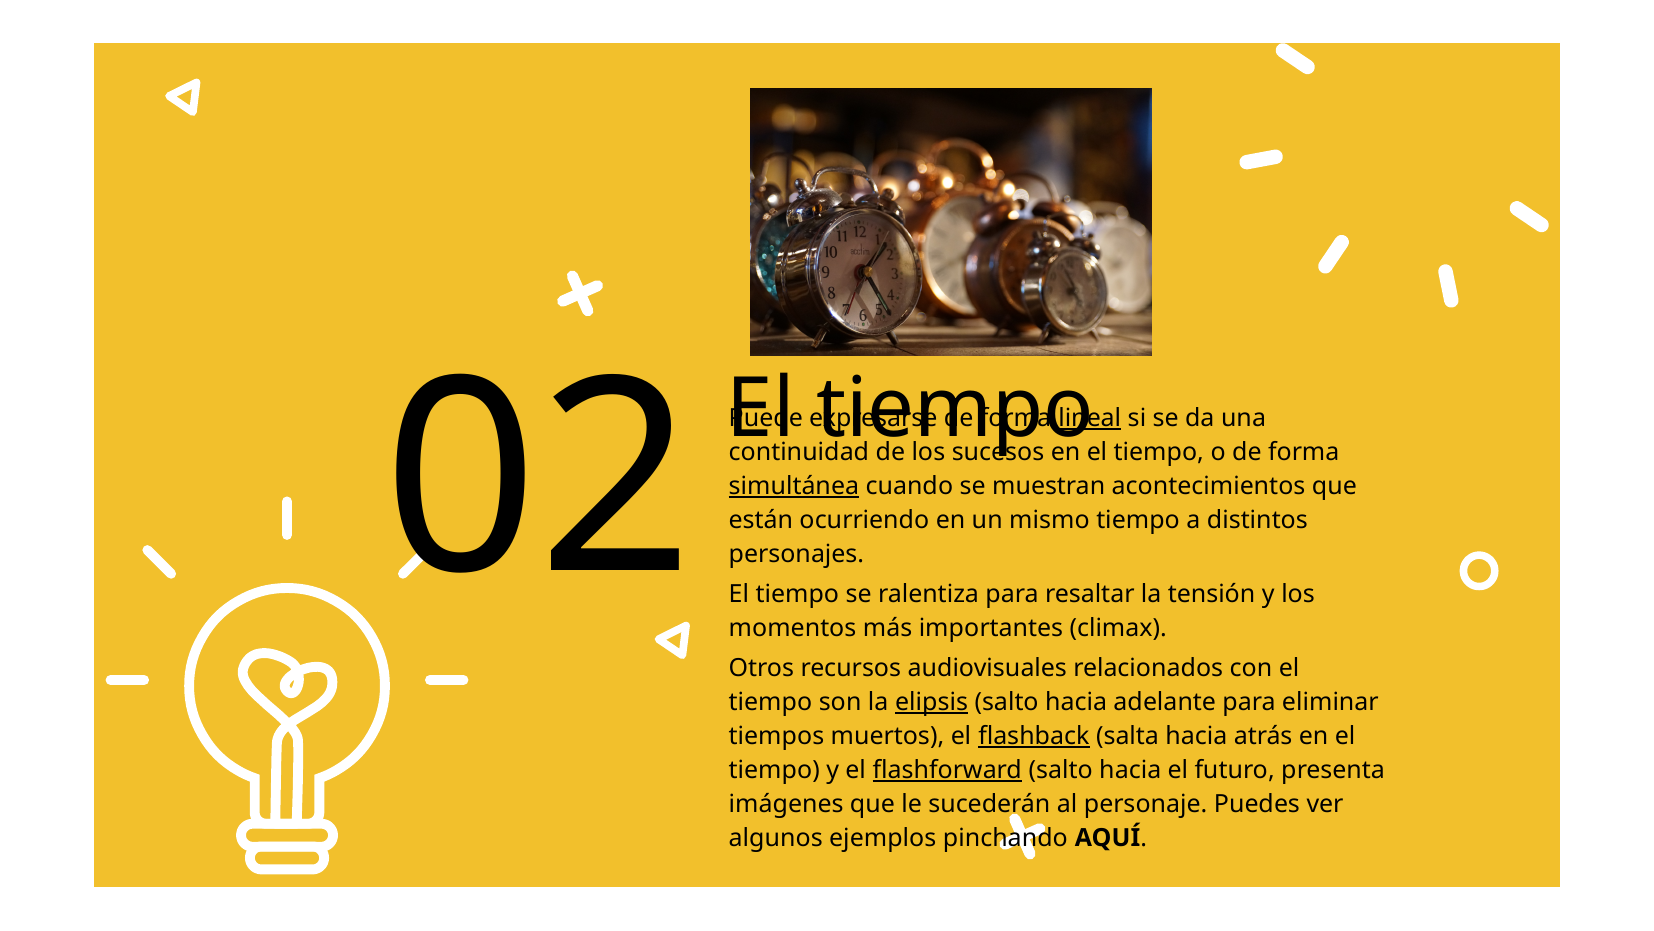

02
# El tiempo
Puede expresarse de forma lineal si se da una continuidad de los sucesos en el tiempo, o de forma simultánea cuando se muestran acontecimientos que están ocurriendo en un mismo tiempo a distintos personajes.
El tiempo se ralentiza para resaltar la tensión y los momentos más importantes (climax).
Otros recursos audiovisuales relacionados con el tiempo son la elipsis (salto hacia adelante para eliminar tiempos muertos), el flashback (salta hacia atrás en el tiempo) y el flashforward (salto hacia el futuro, presenta imágenes que le sucederán al personaje. Puedes ver algunos ejemplos pinchando AQUÍ.